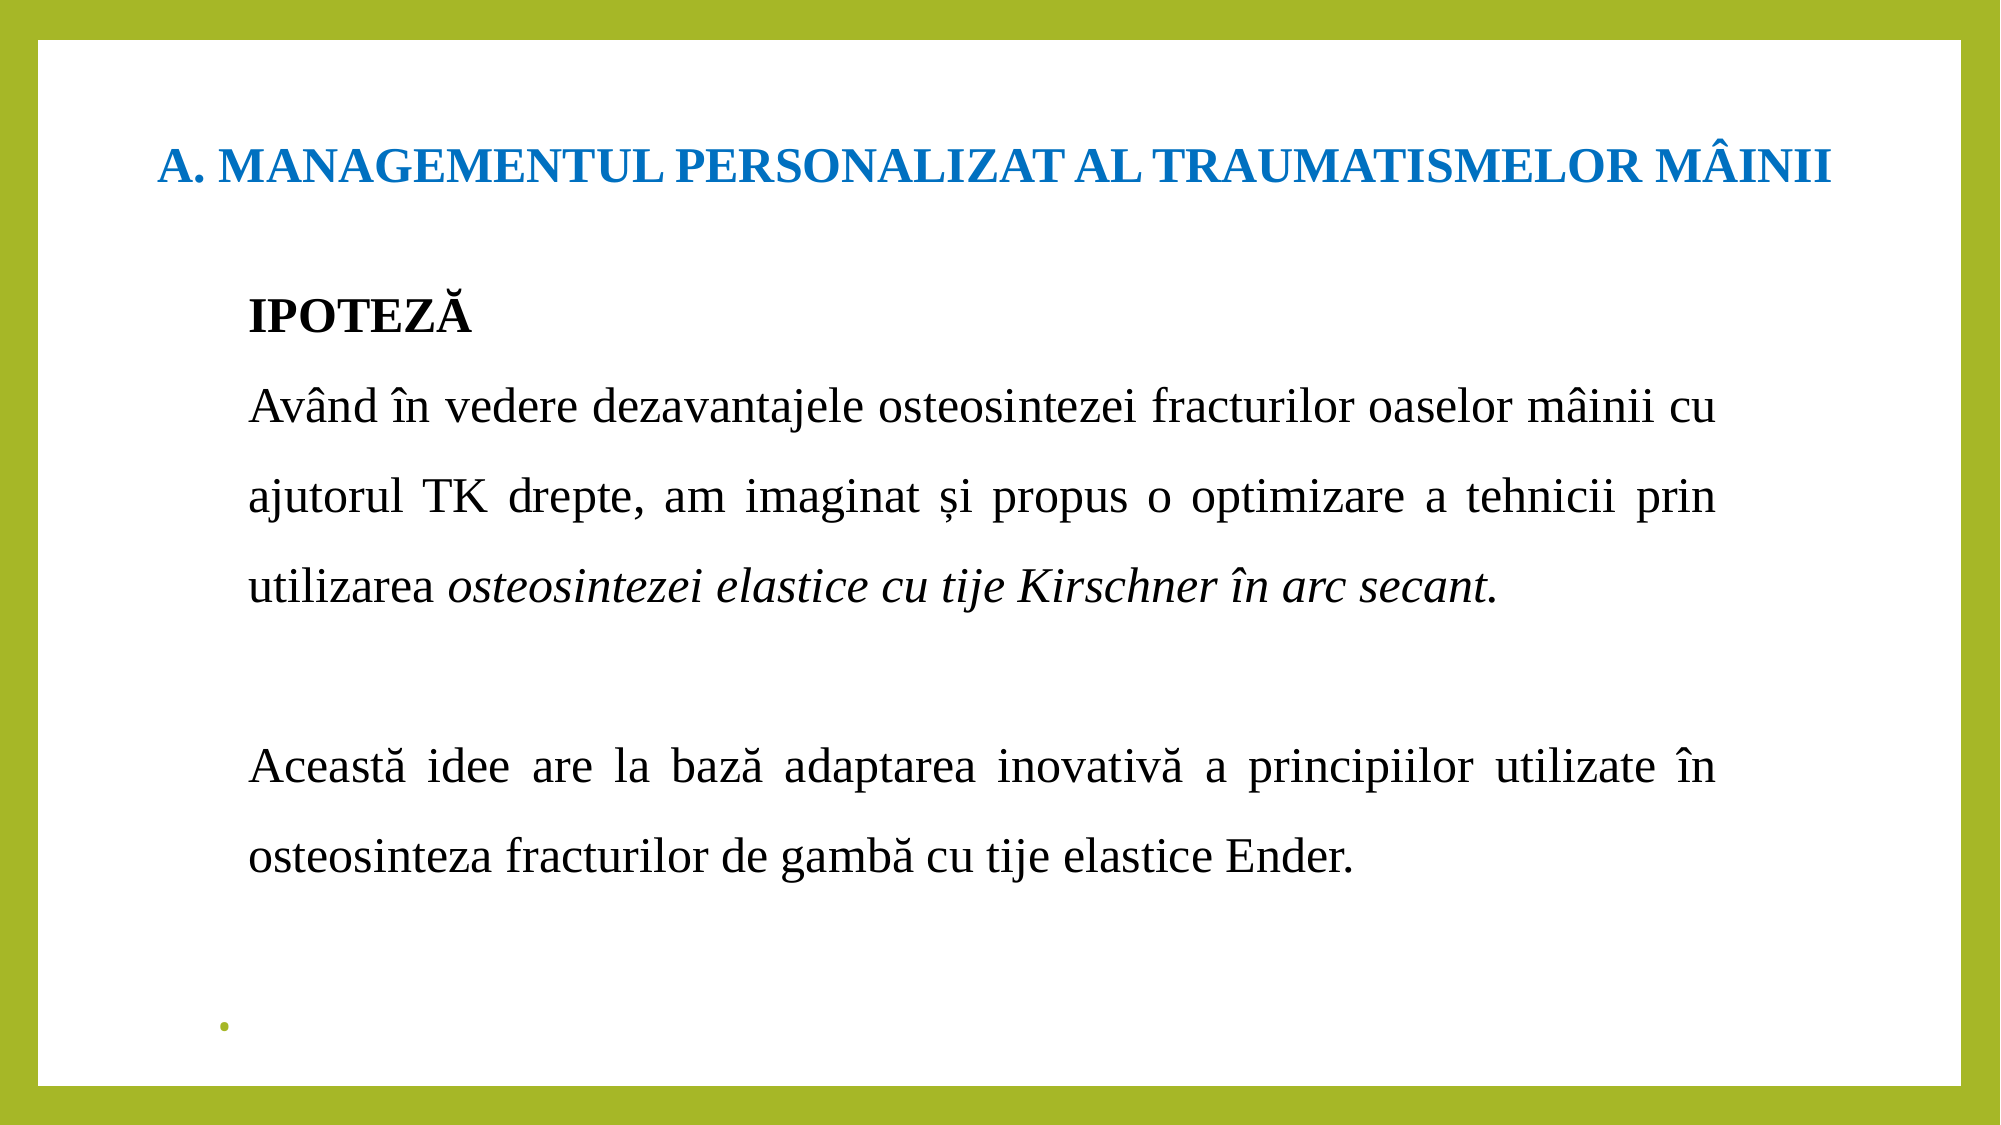

# A. MANAGEMENTUL PERSONALIZAT AL TRAUMATISMELOR MÂINII
IPOTEZĂ
Având în vedere dezavantajele osteosintezei fracturilor oaselor mâinii cu ajutorul TK drepte, am imaginat și propus o optimizare a tehnicii prin utilizarea osteosintezei elastice cu tije Kirschner în arc secant.
Această idee are la bază adaptarea inovativă a principiilor utilizate în osteosinteza fracturilor de gambă cu tije elastice Ender.